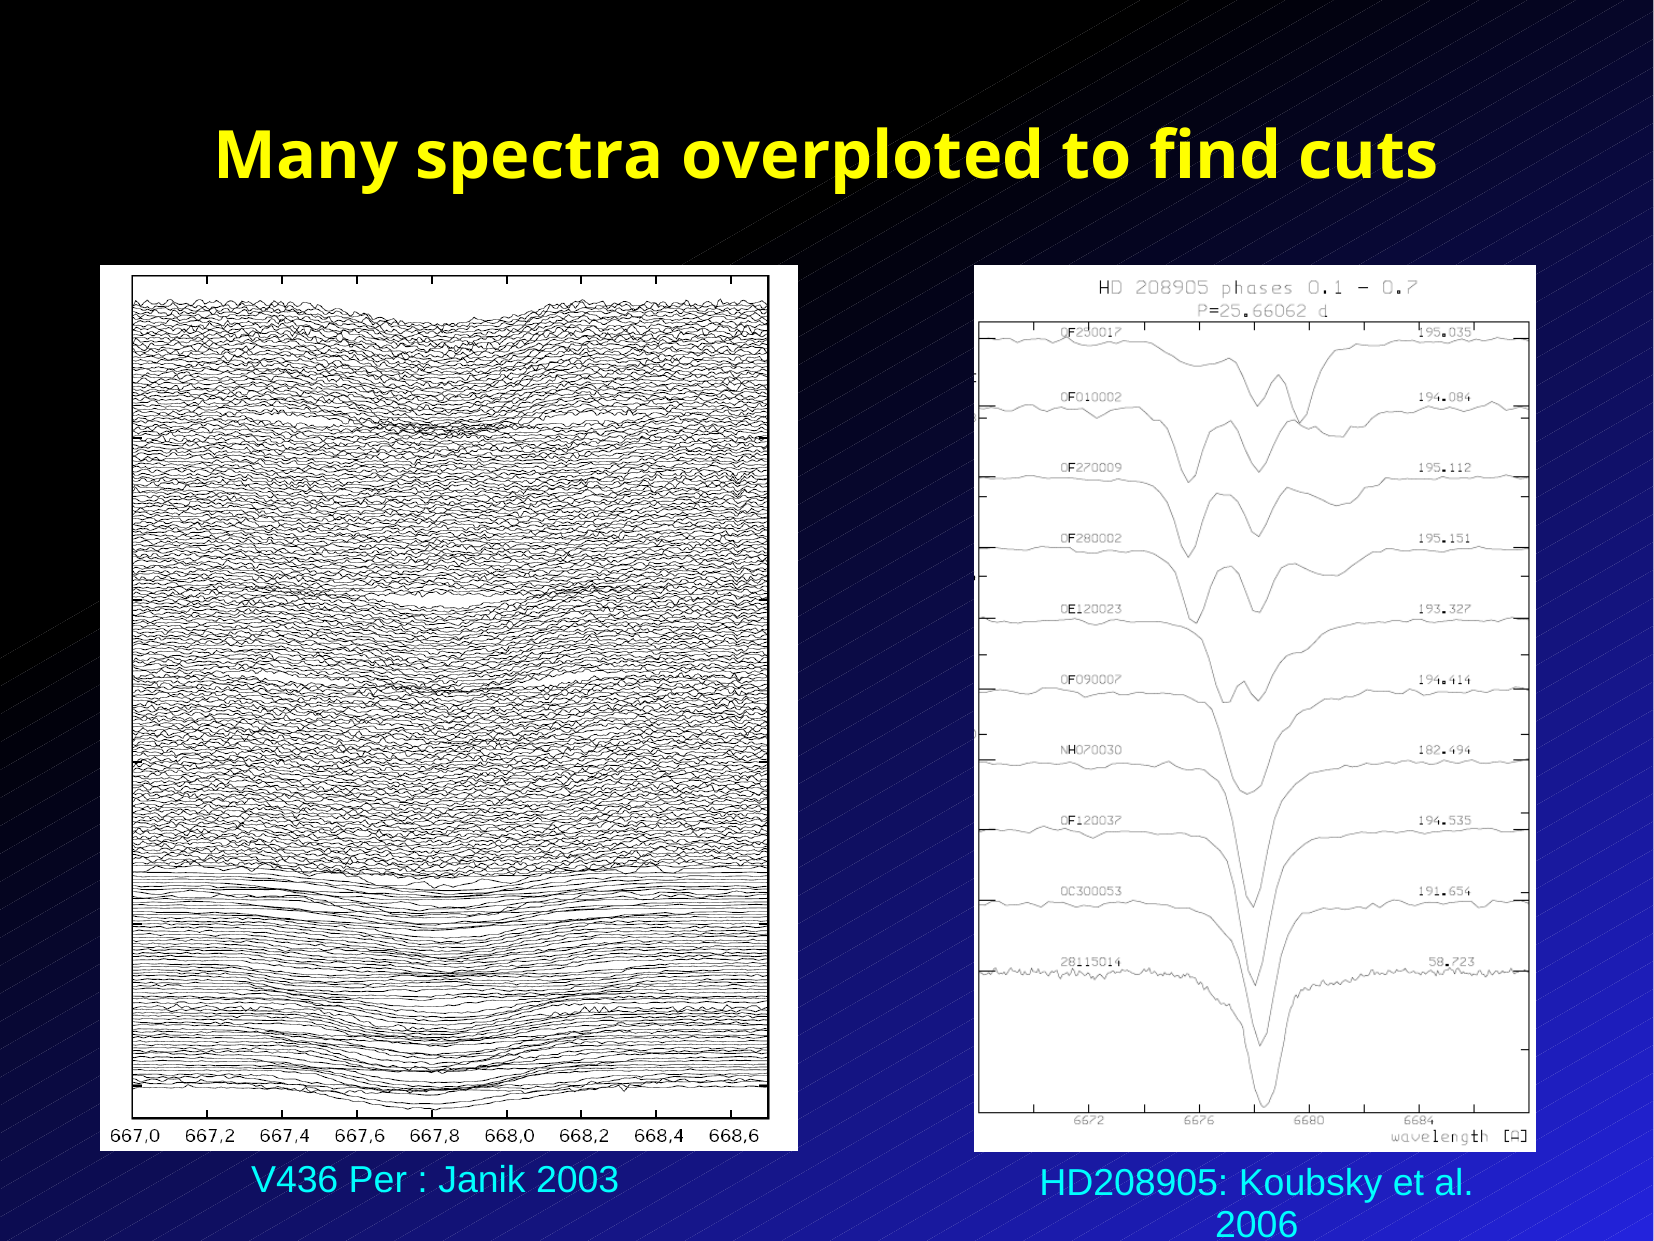

# Many spectra overploted to find cuts
V436 Per : Janik 2003
HD208905: Koubsky et al. 2006